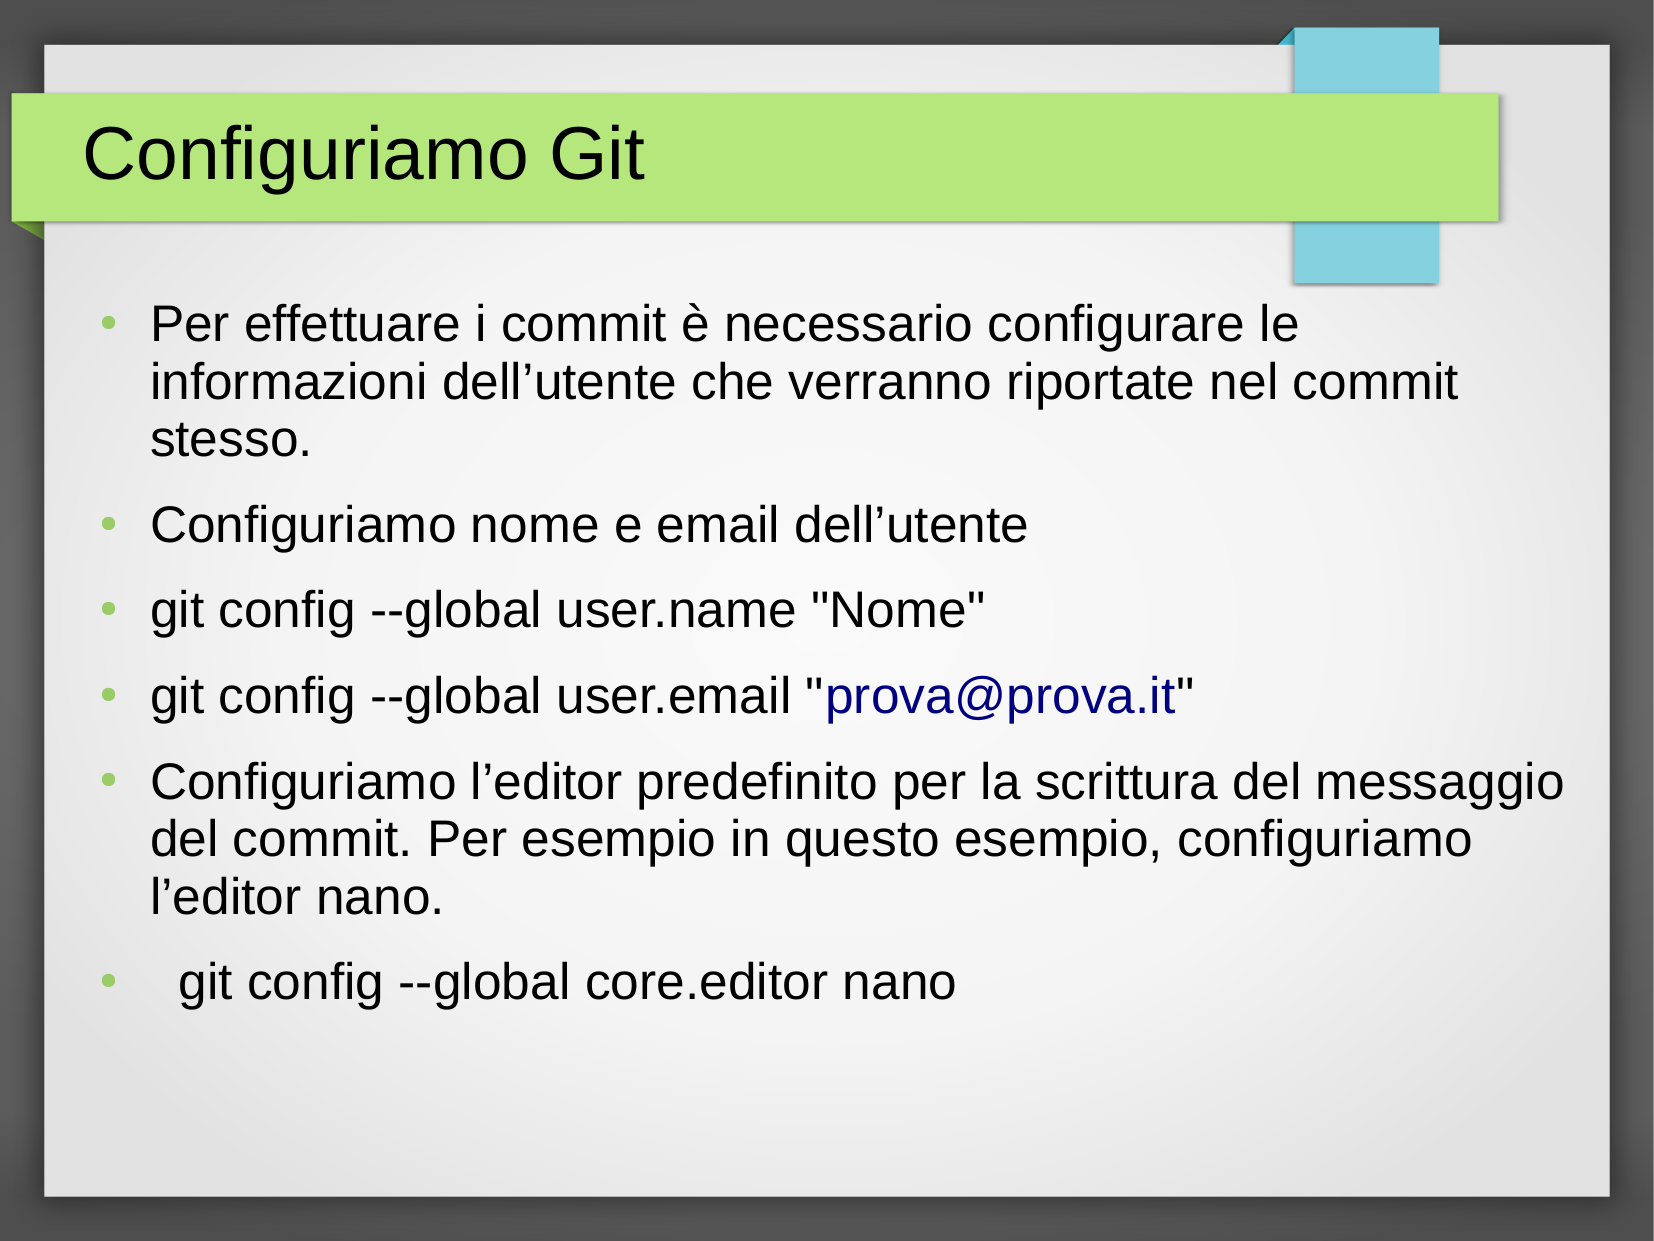

# Configuriamo Git
Per effettuare i commit è necessario configurare le informazioni dell’utente che verranno riportate nel commit stesso.
Configuriamo nome e email dell’utente
git config --global user.name "Nome"
git config --global user.email "prova@prova.it"
Configuriamo l’editor predefinito per la scrittura del messaggio del commit. Per esempio in questo esempio, configuriamo l’editor nano.
 git config --global core.editor nano